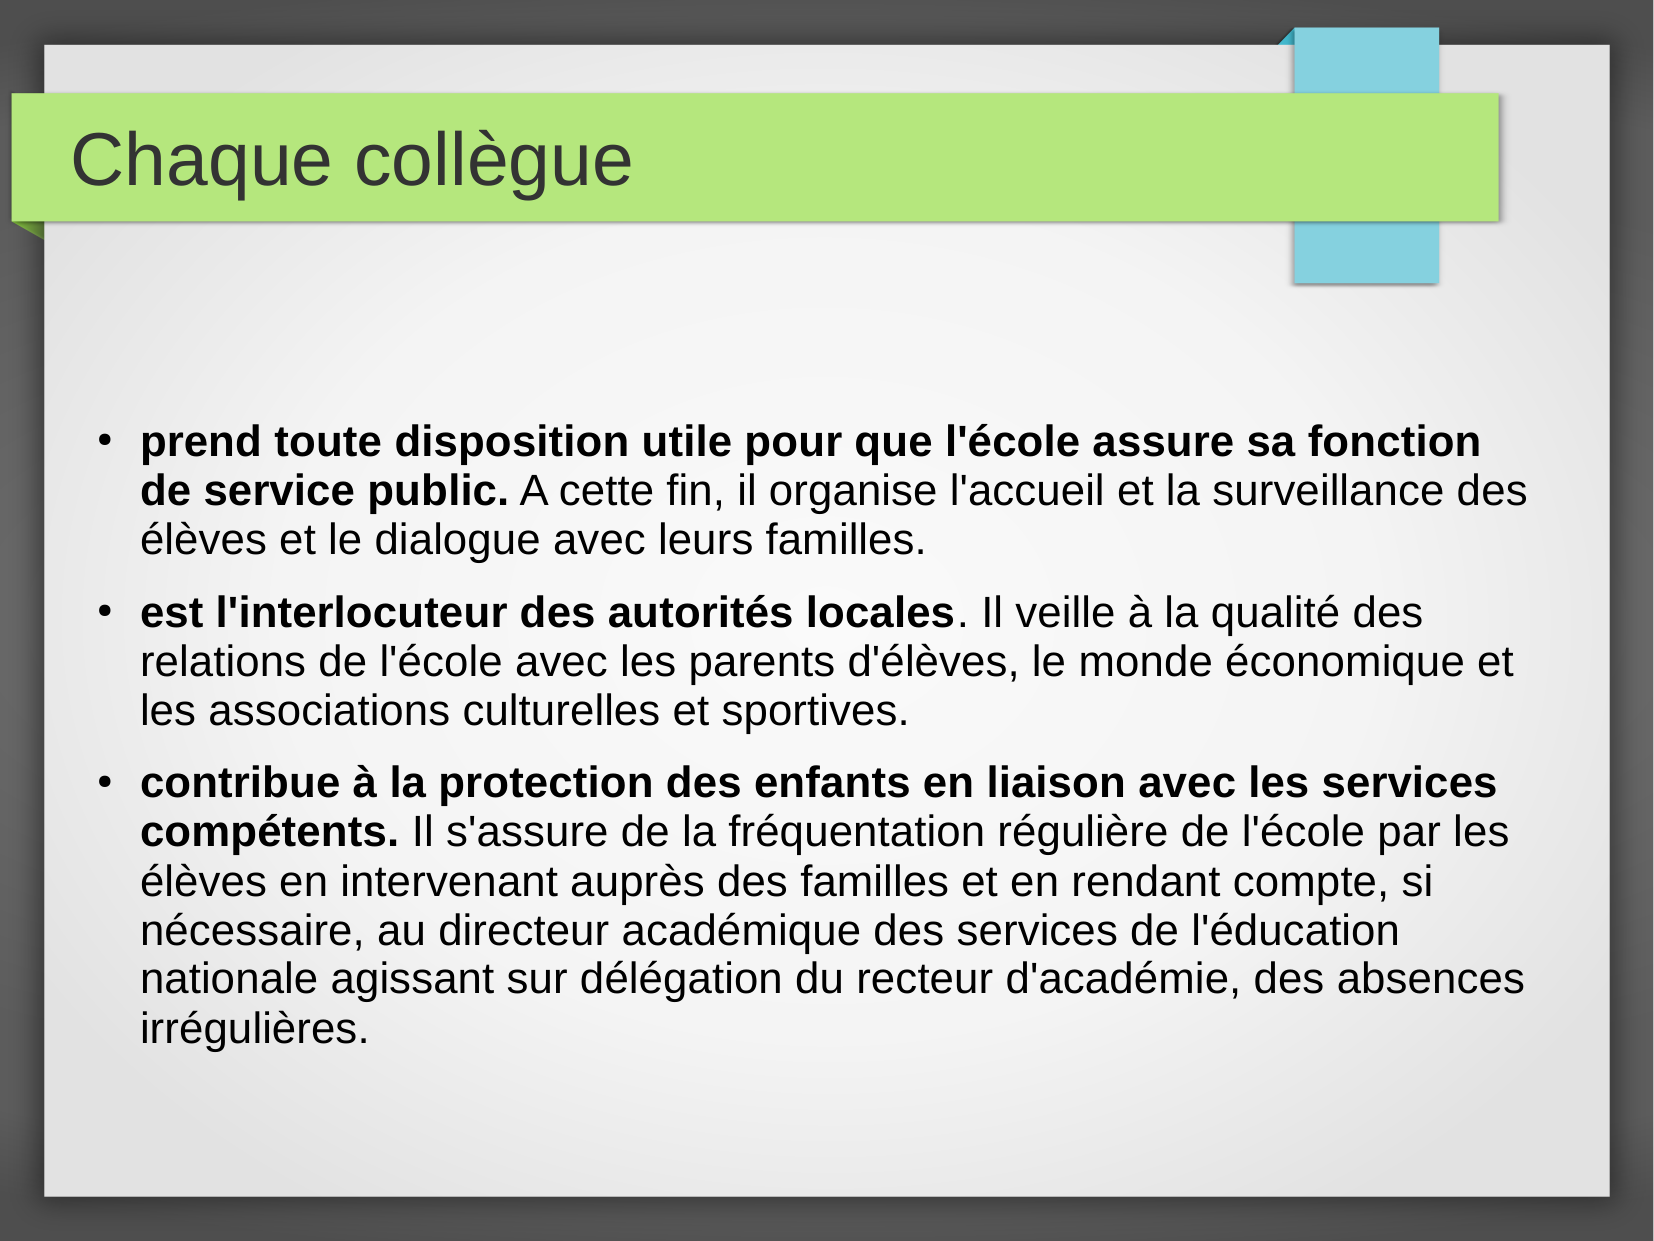

# Chaque collègue
prend toute disposition utile pour que l'école assure sa fonction de service public. A cette fin, il organise l'accueil et la surveillance des élèves et le dialogue avec leurs familles.
est l'interlocuteur des autorités locales. Il veille à la qualité des relations de l'école avec les parents d'élèves, le monde économique et les associations culturelles et sportives.
contribue à la protection des enfants en liaison avec les services compétents. Il s'assure de la fréquentation régulière de l'école par les élèves en intervenant auprès des familles et en rendant compte, si nécessaire, au directeur académique des services de l'éducation nationale agissant sur délégation du recteur d'académie, des absences irrégulières.